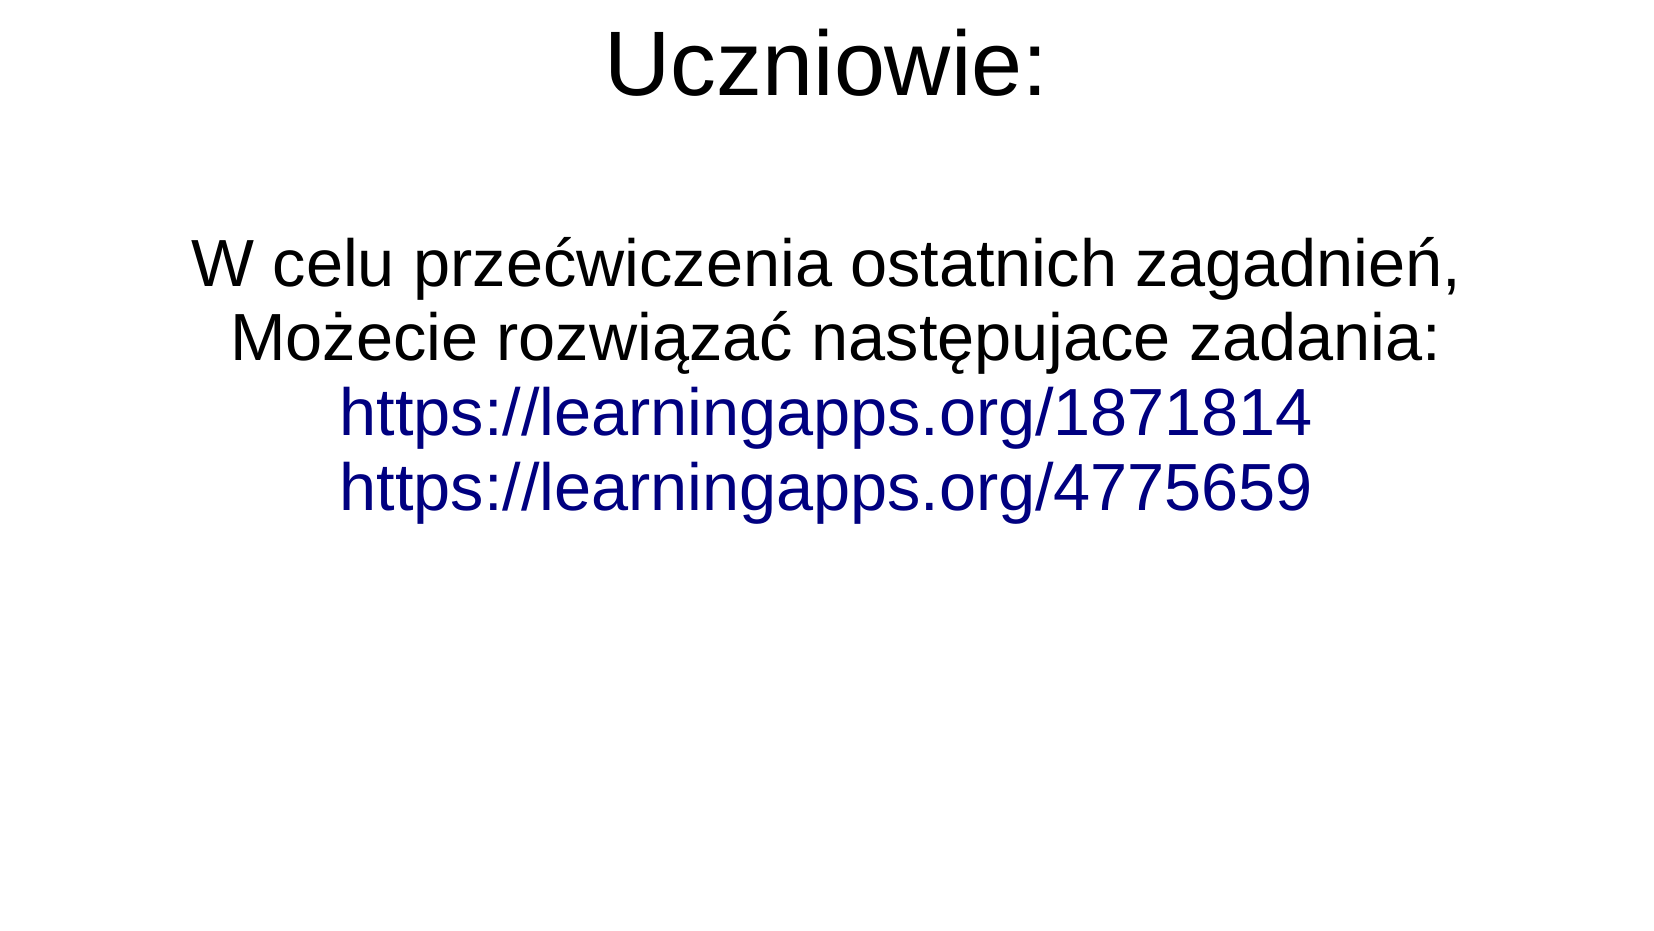

# Uczniowie:
W celu przećwiczenia ostatnich zagadnień,
 Możecie rozwiązać następujace zadania:
https://learningapps.org/1871814
https://learningapps.org/4775659